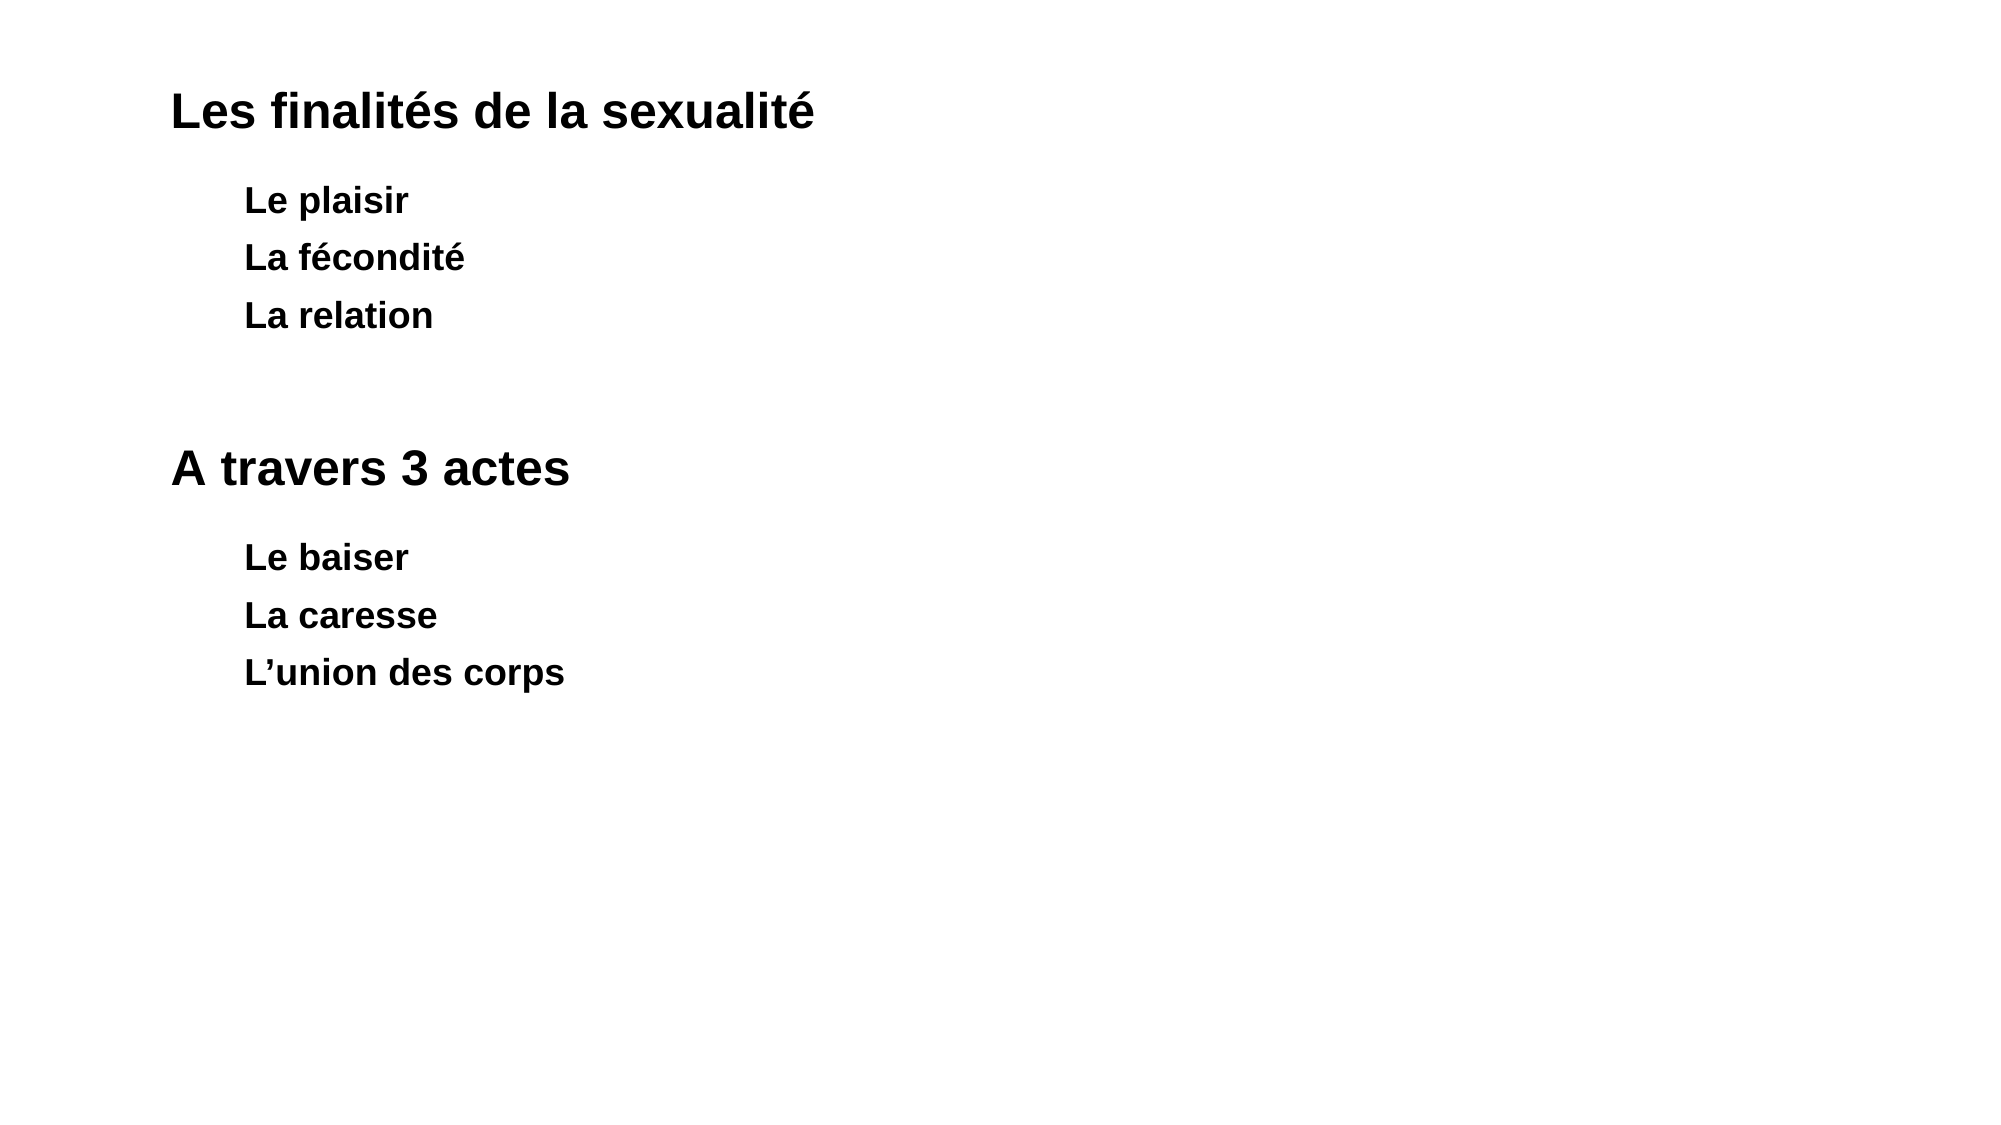

Les finalités de la sexualité
Le plaisir
La fécondité
La relation
A travers 3 actes
Le baiser
La caresse
L’union des corps